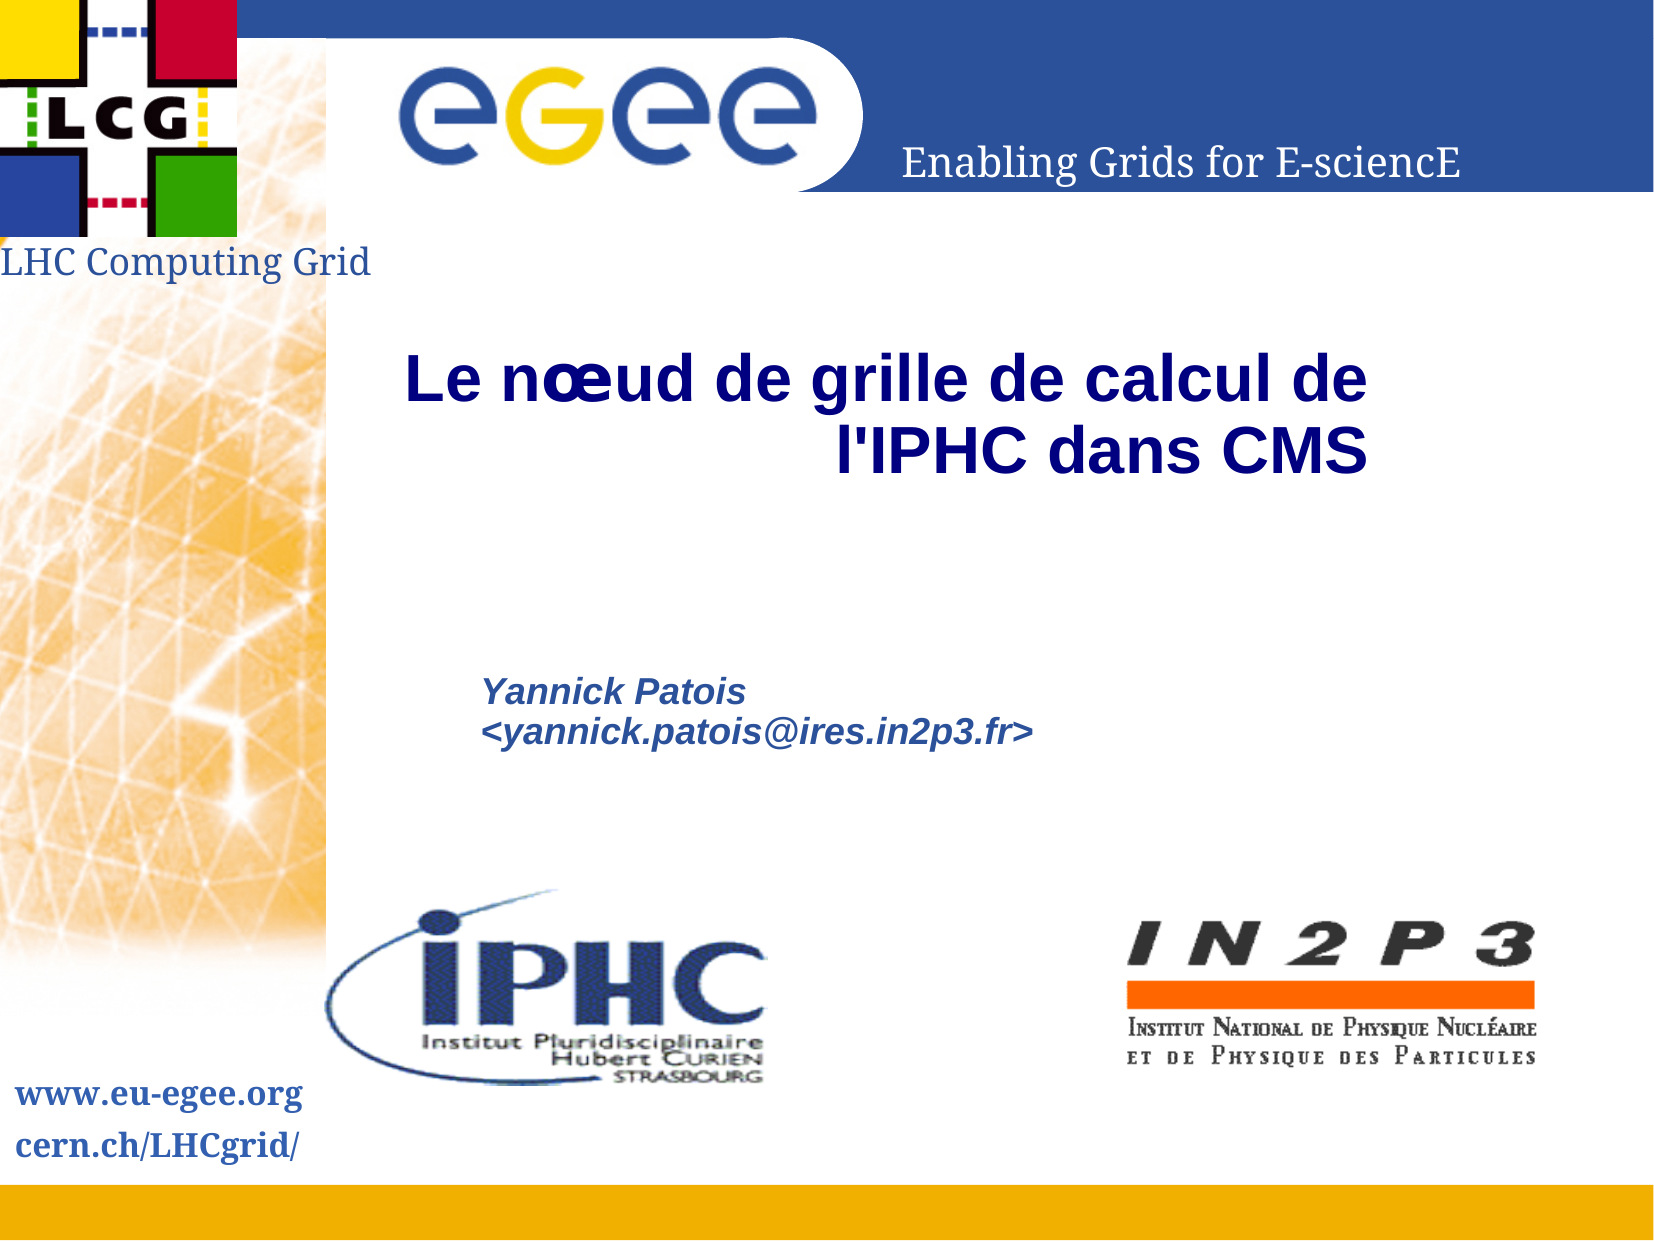

# Le nœud de grille de calcul de l'IPHC dans CMS
Yannick Patois <yannick.patois@ires.in2p3.fr>